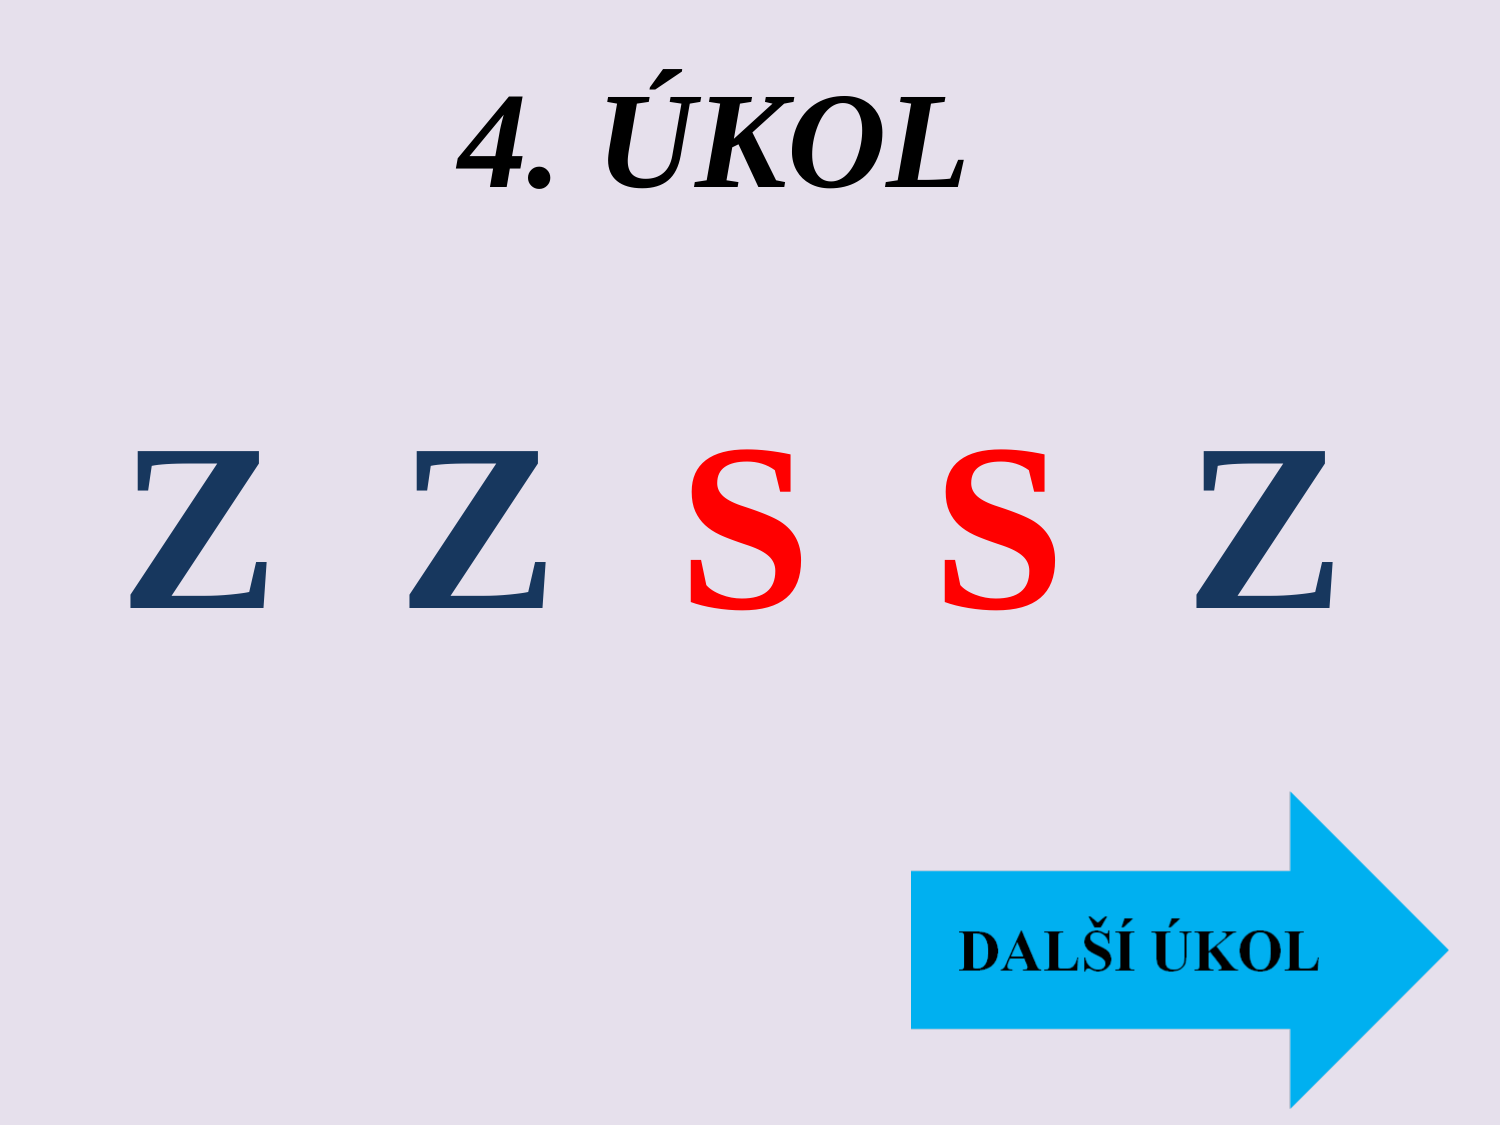

4. ÚKOL
Z Z S S Z